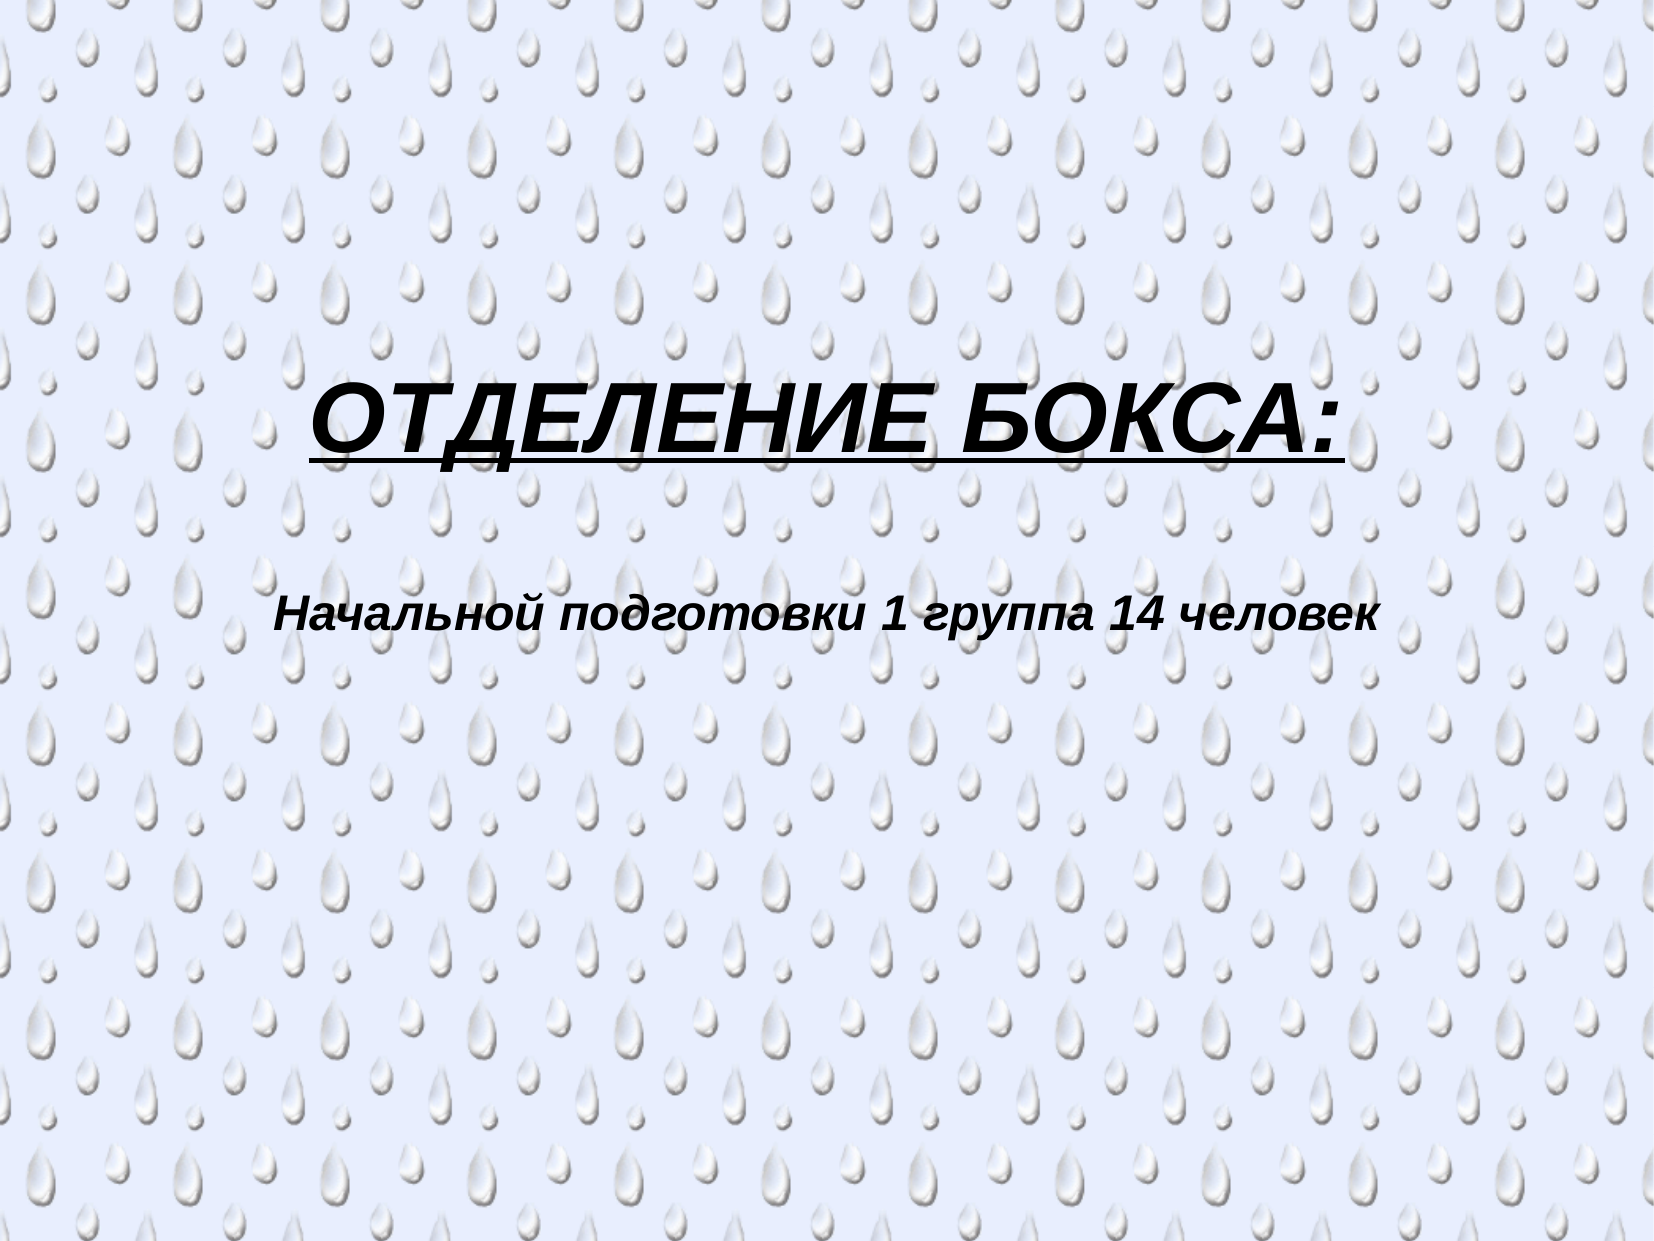

# ОТДЕЛЕНИЕ БОКСА:
Начальной подготовки 1 группа 14 человек